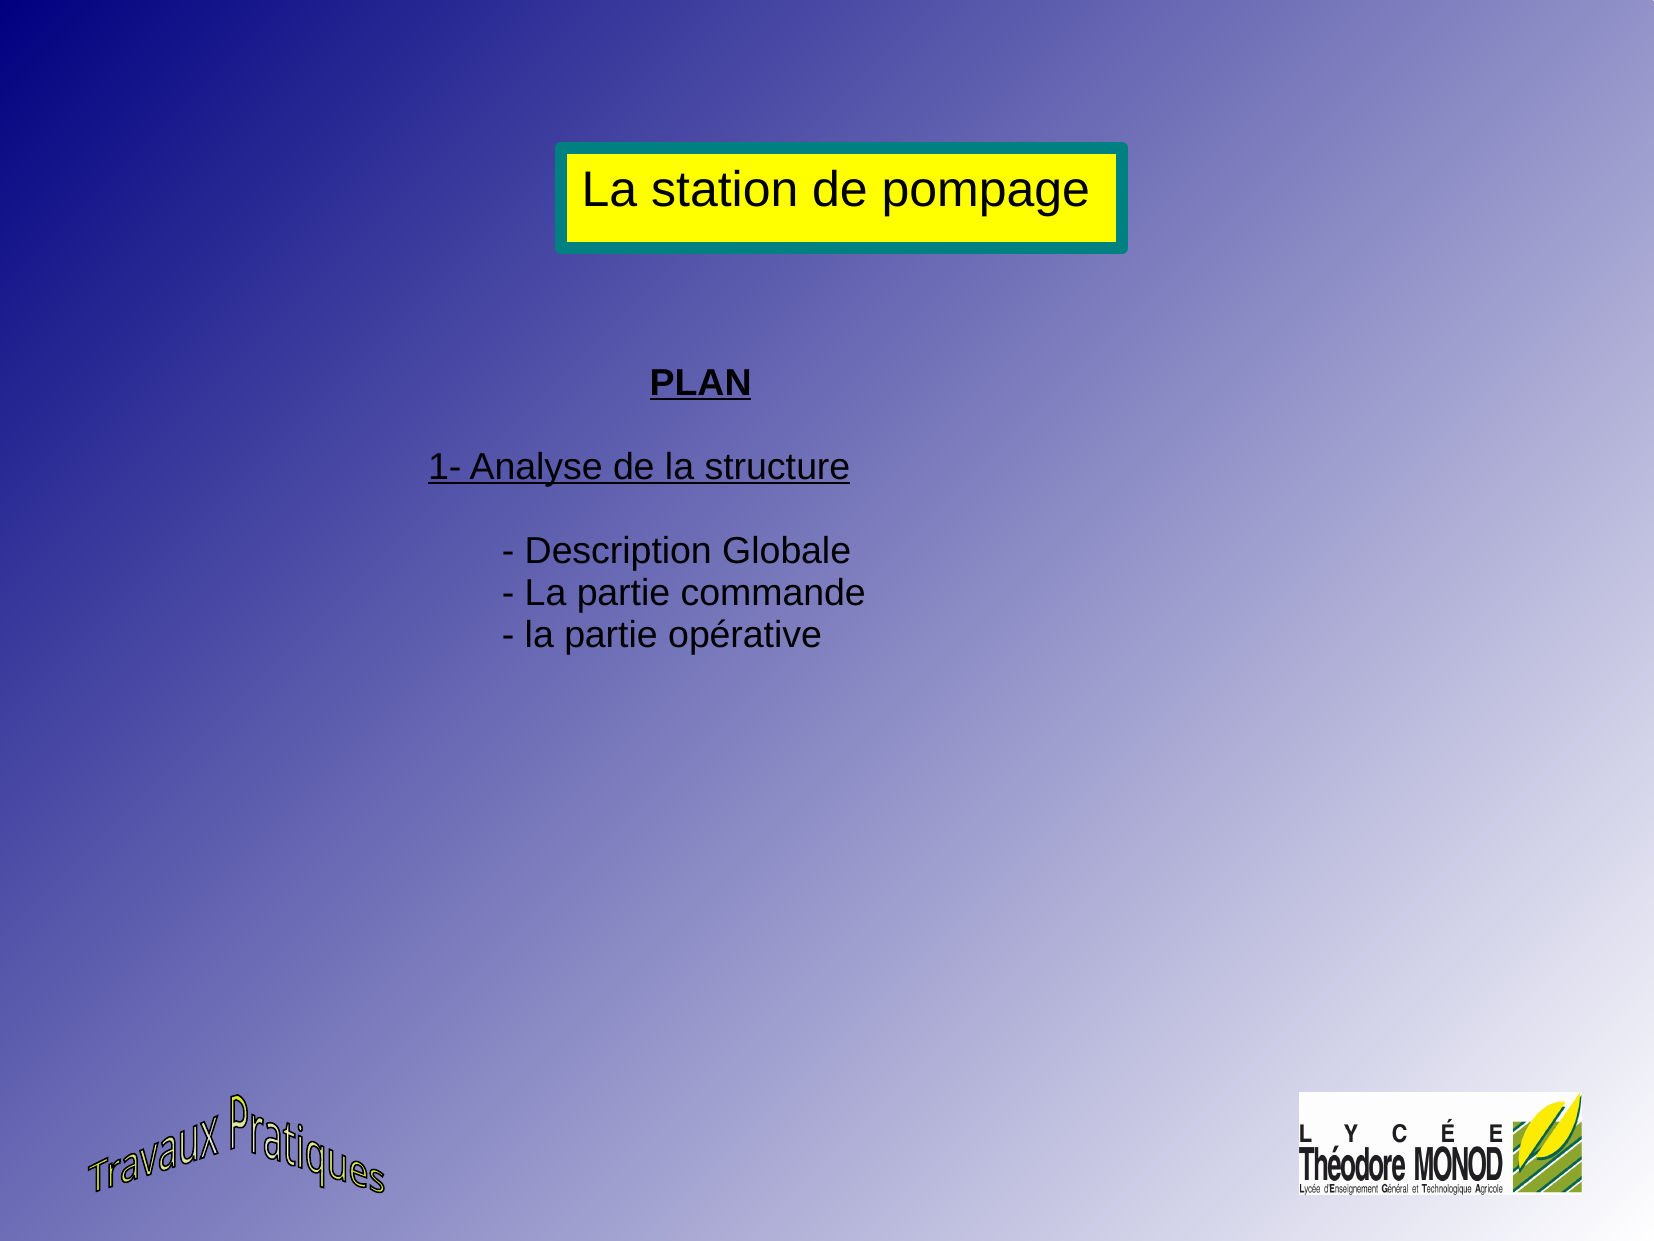

La station de pompage
			PLAN
1- Analyse de la structure
	- Description Globale
	- La partie commande
	- la partie opérative
Travaux Pratiques